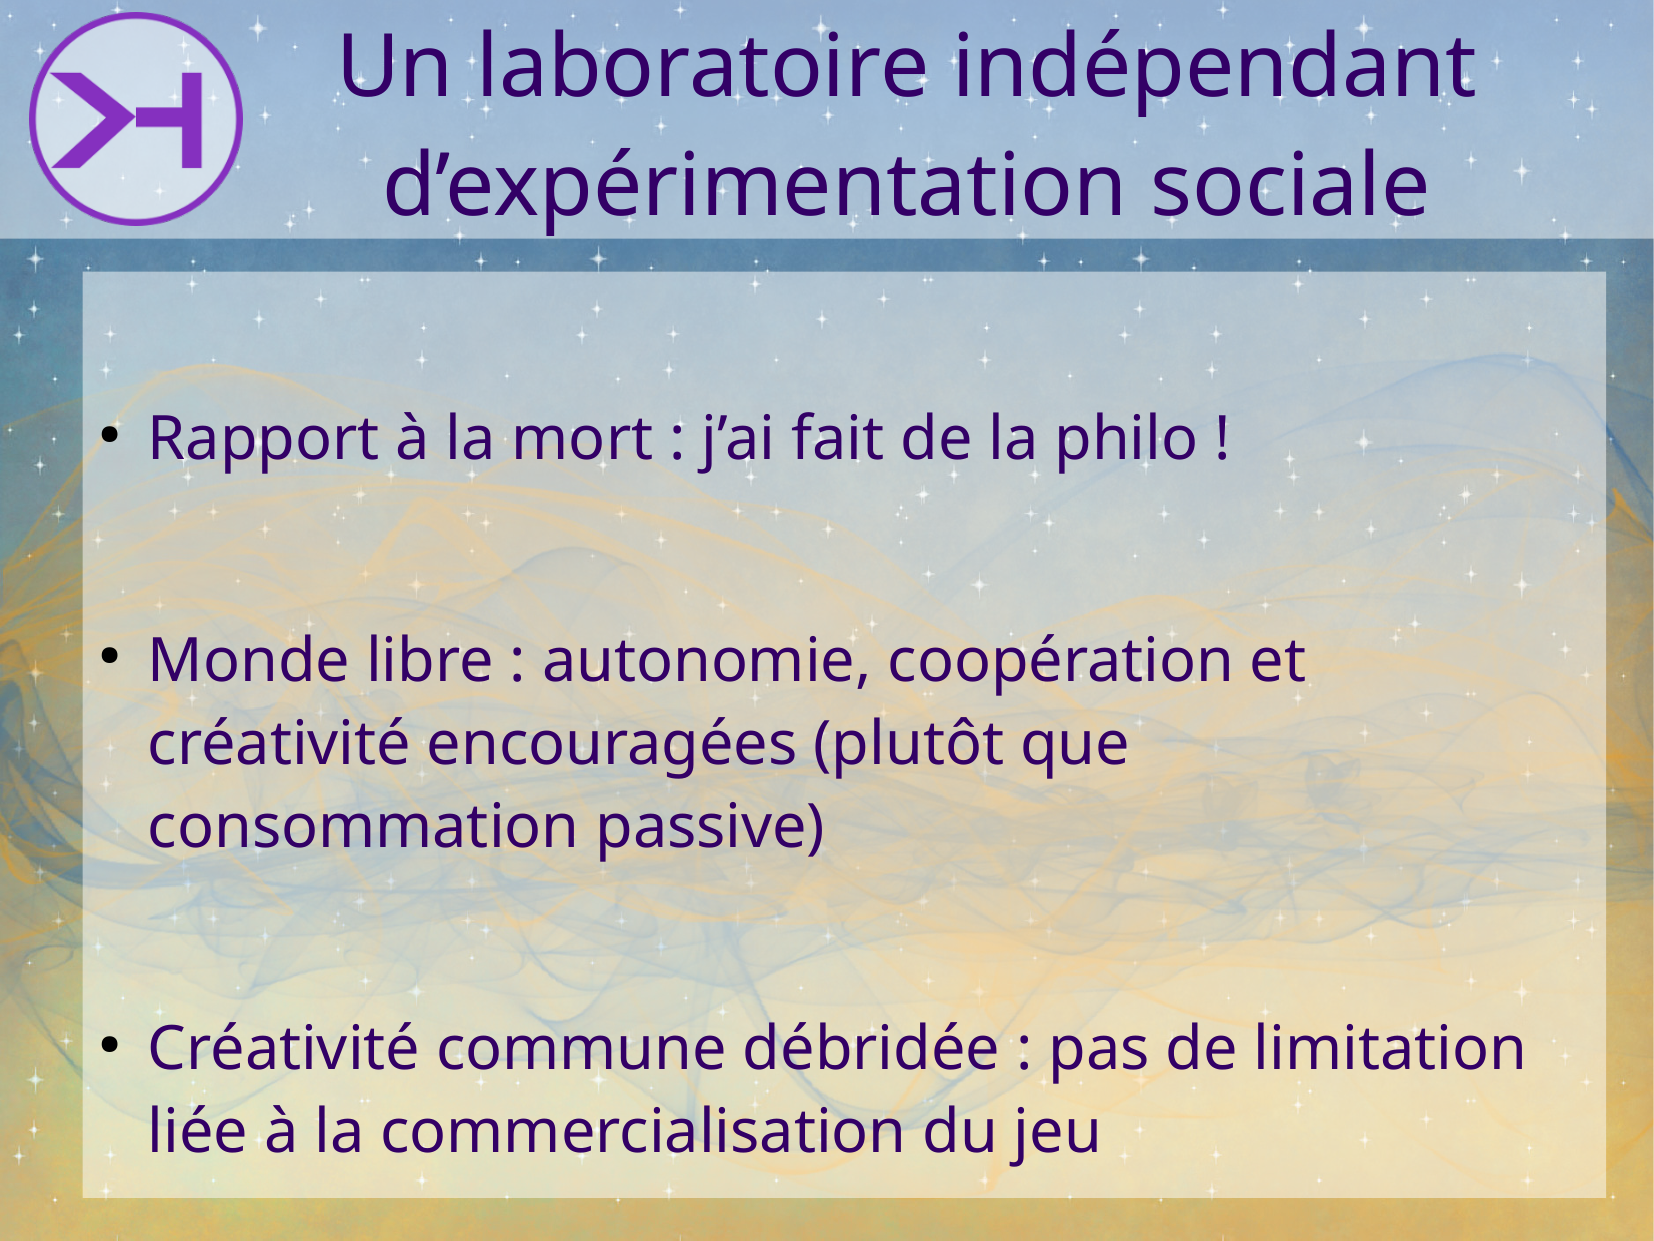

# Un laboratoire indépendant d’expérimentation sociale
Rapport à la mort : j’ai fait de la philo !
Monde libre : autonomie, coopération et créativité encouragées (plutôt que consommation passive)
Créativité commune débridée : pas de limitation liée à la commercialisation du jeu